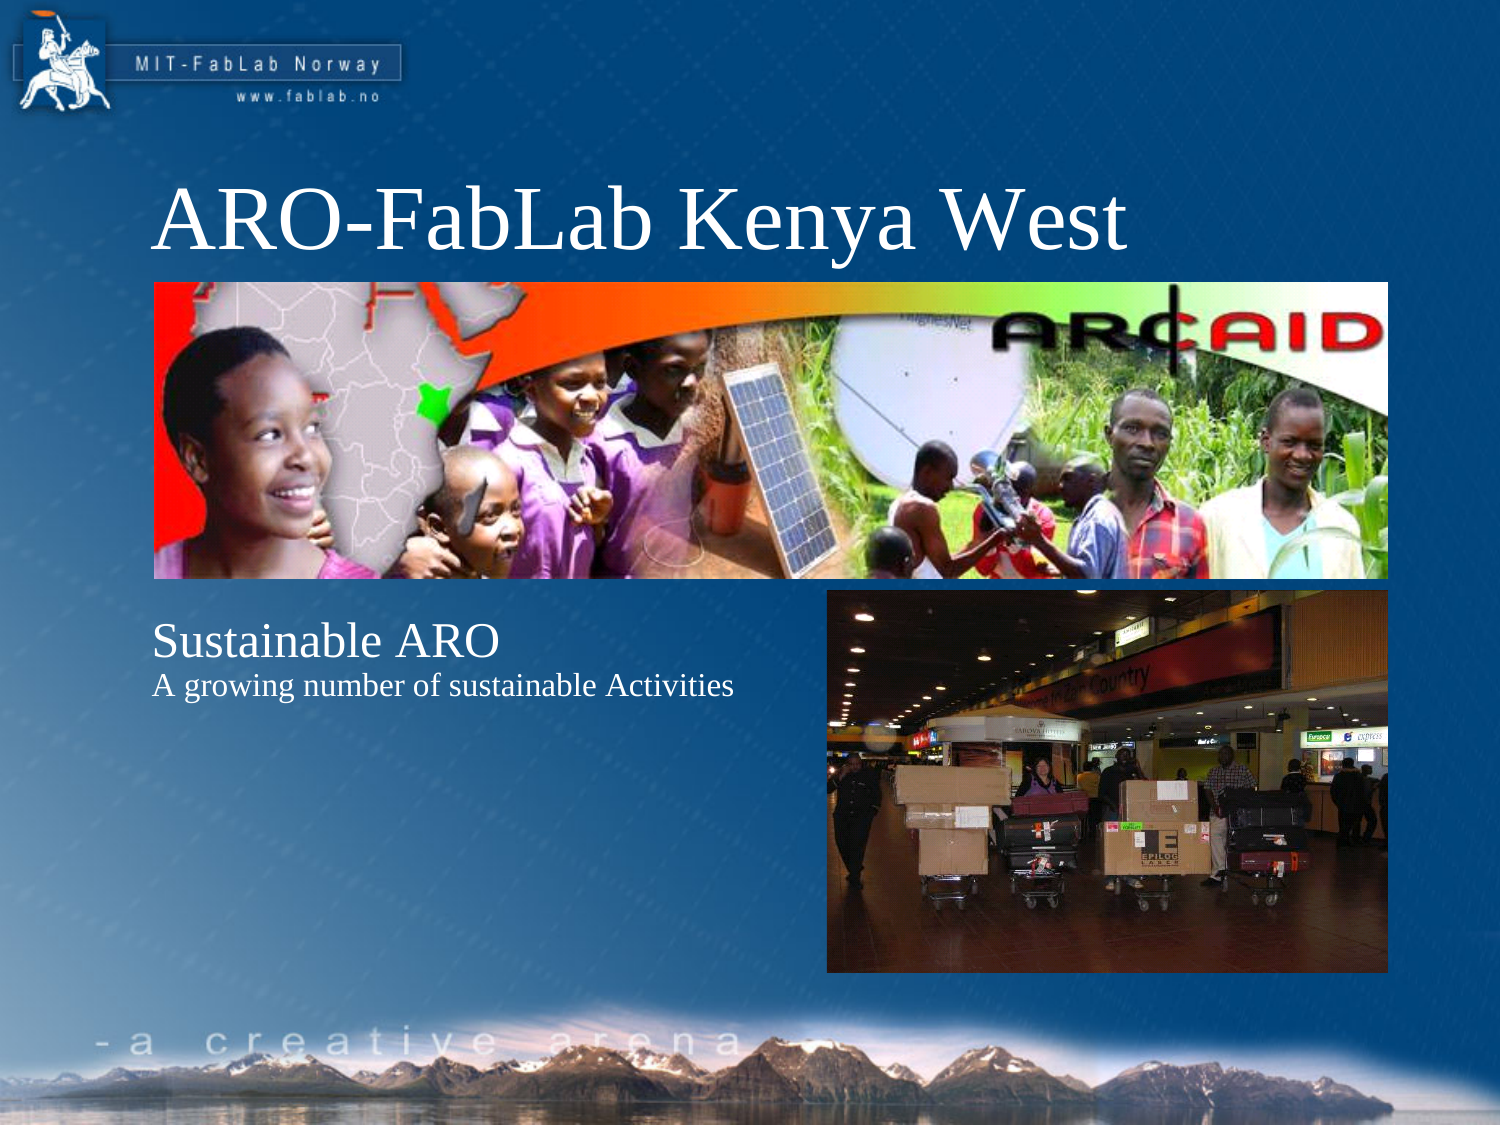

ARO-FabLab Kenya West
Sustainable ARO
A growing number of sustainable Activities